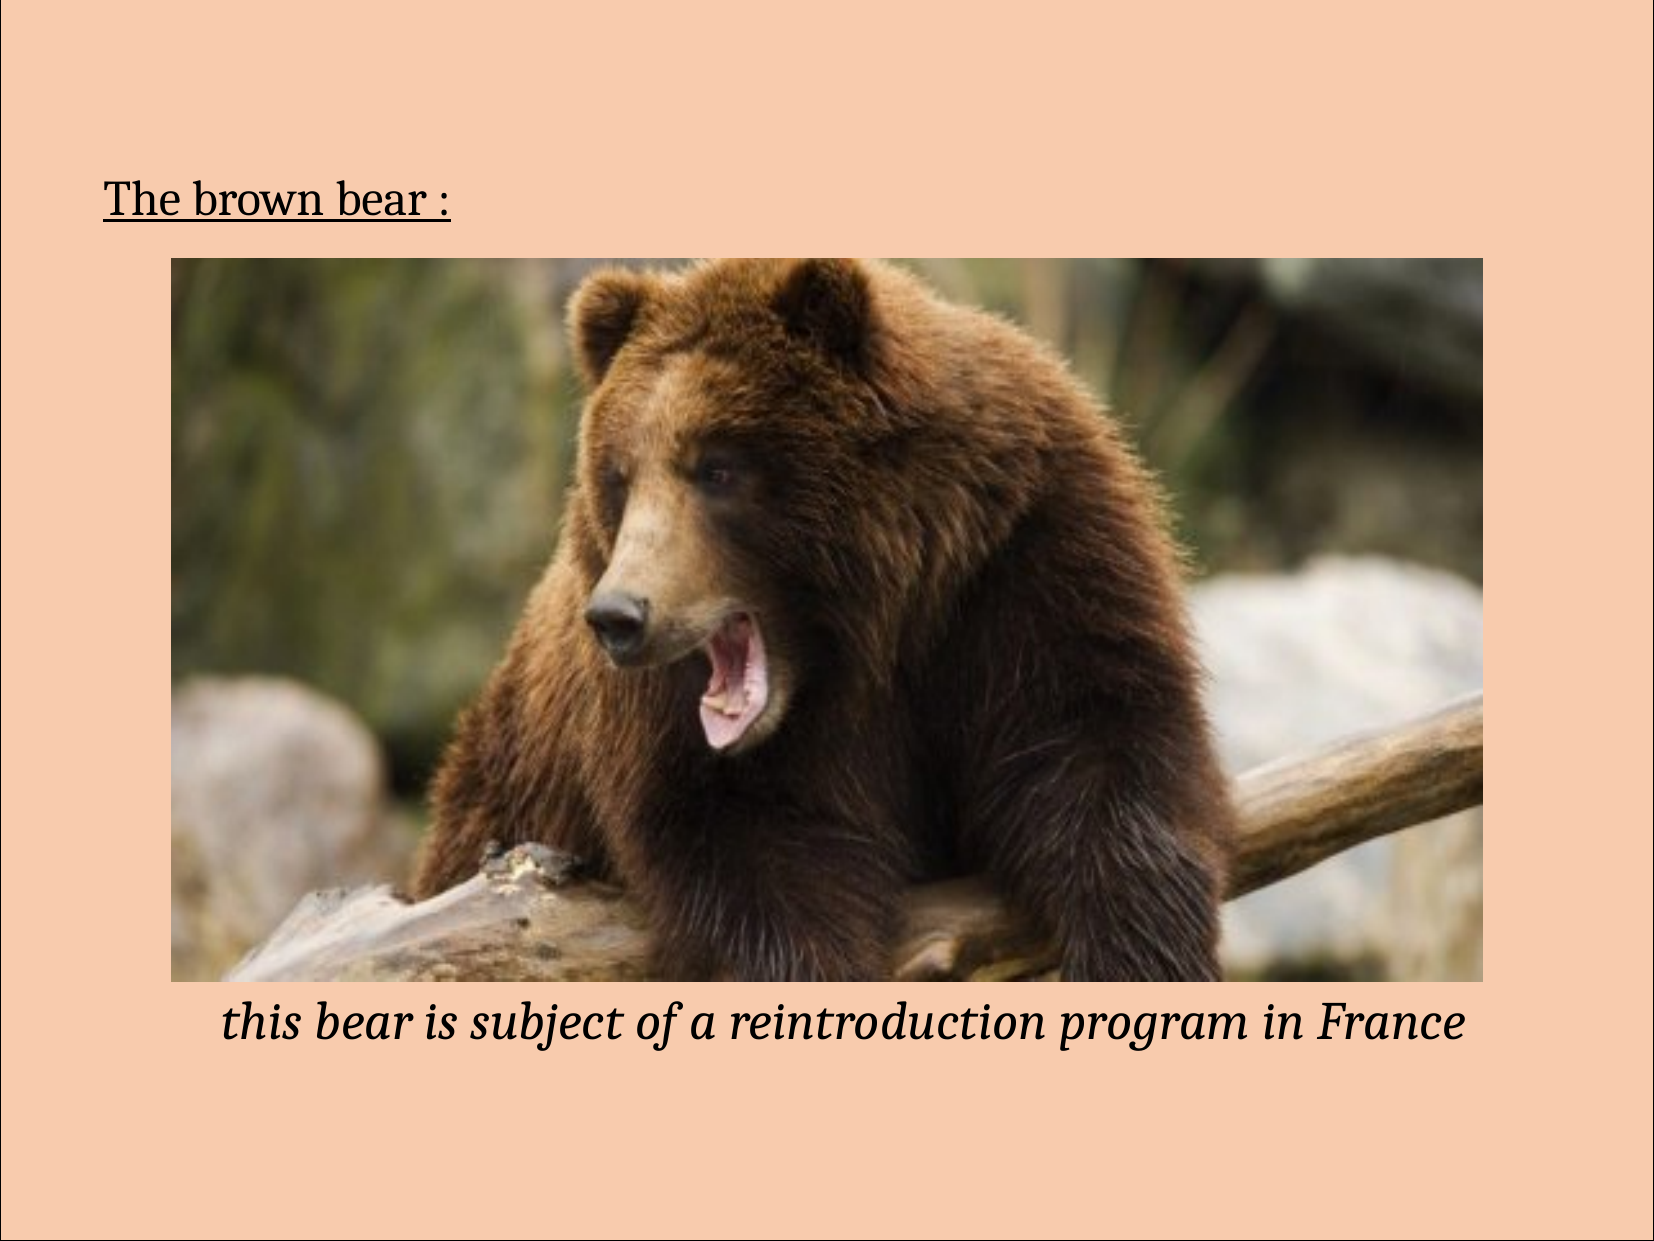

The brown bear :
this bear is subject of a reintroduction program in France